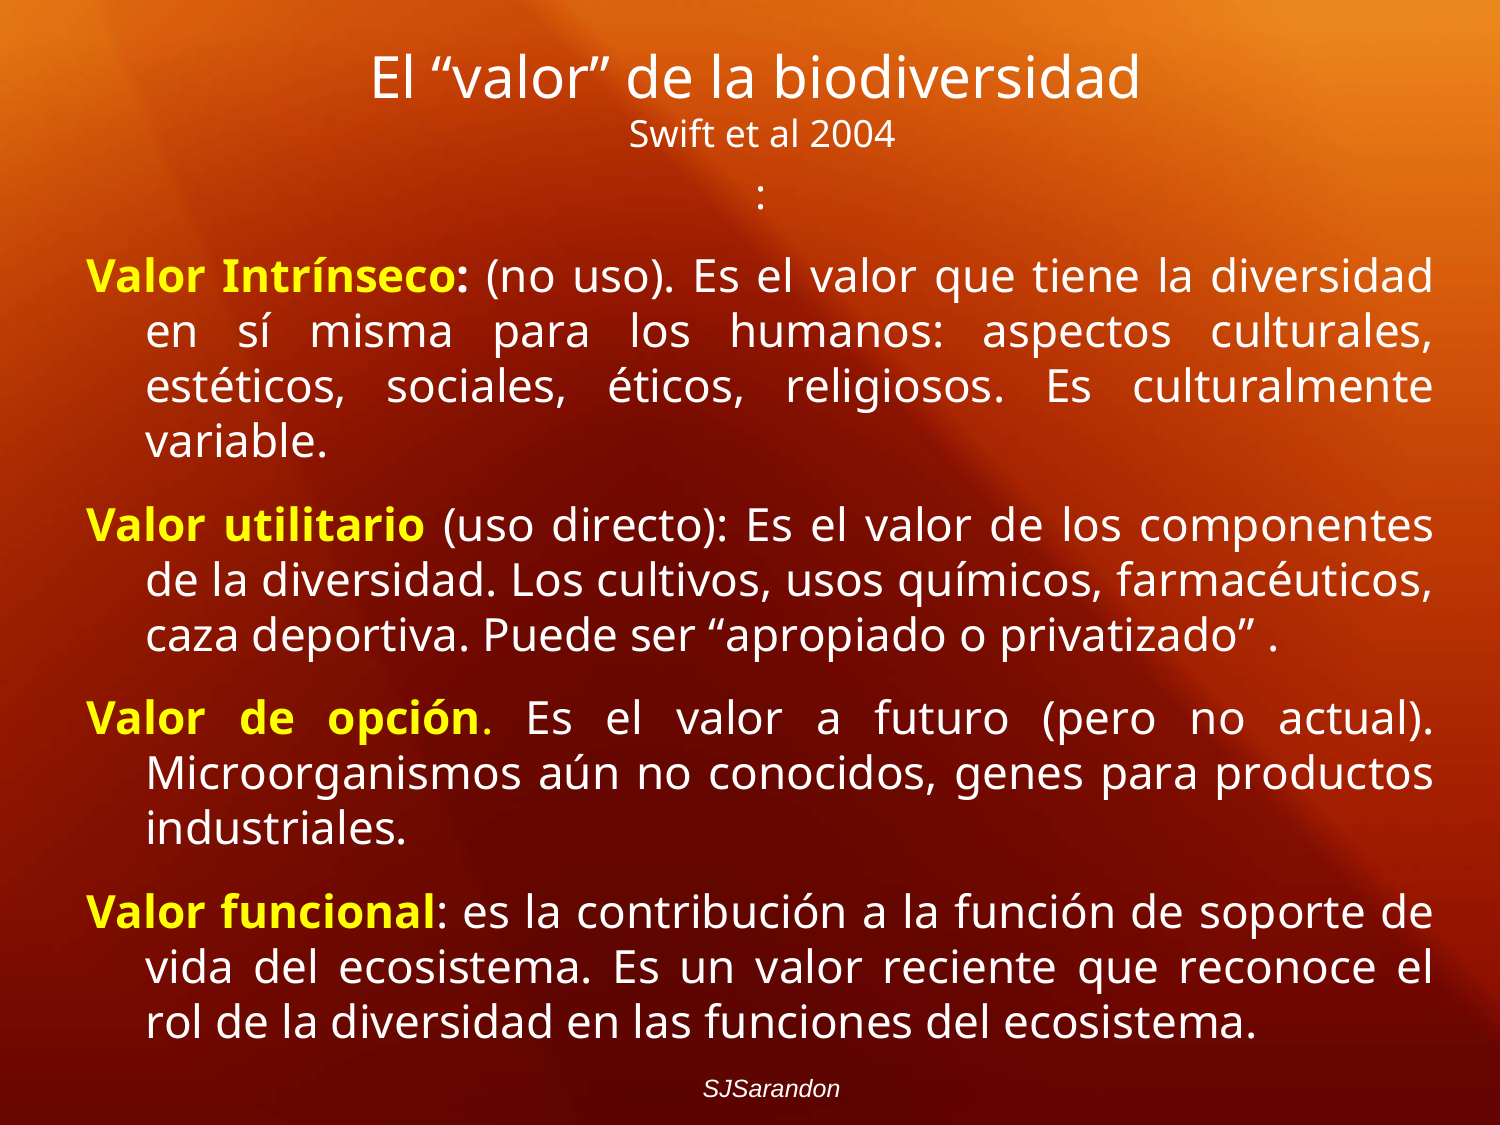

El “valor” de la biodiversidad
Swift et al 2004
:
Valor Intrínseco: (no uso). Es el valor que tiene la diversidad en sí misma para los humanos: aspectos culturales, estéticos, sociales, éticos, religiosos. Es culturalmente variable.
Valor utilitario (uso directo): Es el valor de los componentes de la diversidad. Los cultivos, usos químicos, farmacéuticos, caza deportiva. Puede ser “apropiado o privatizado” .
Valor de opción. Es el valor a futuro (pero no actual). Microorganismos aún no conocidos, genes para productos industriales.
Valor funcional: es la contribución a la función de soporte de vida del ecosistema. Es un valor reciente que reconoce el rol de la diversidad en las funciones del ecosistema.
SJSarandon